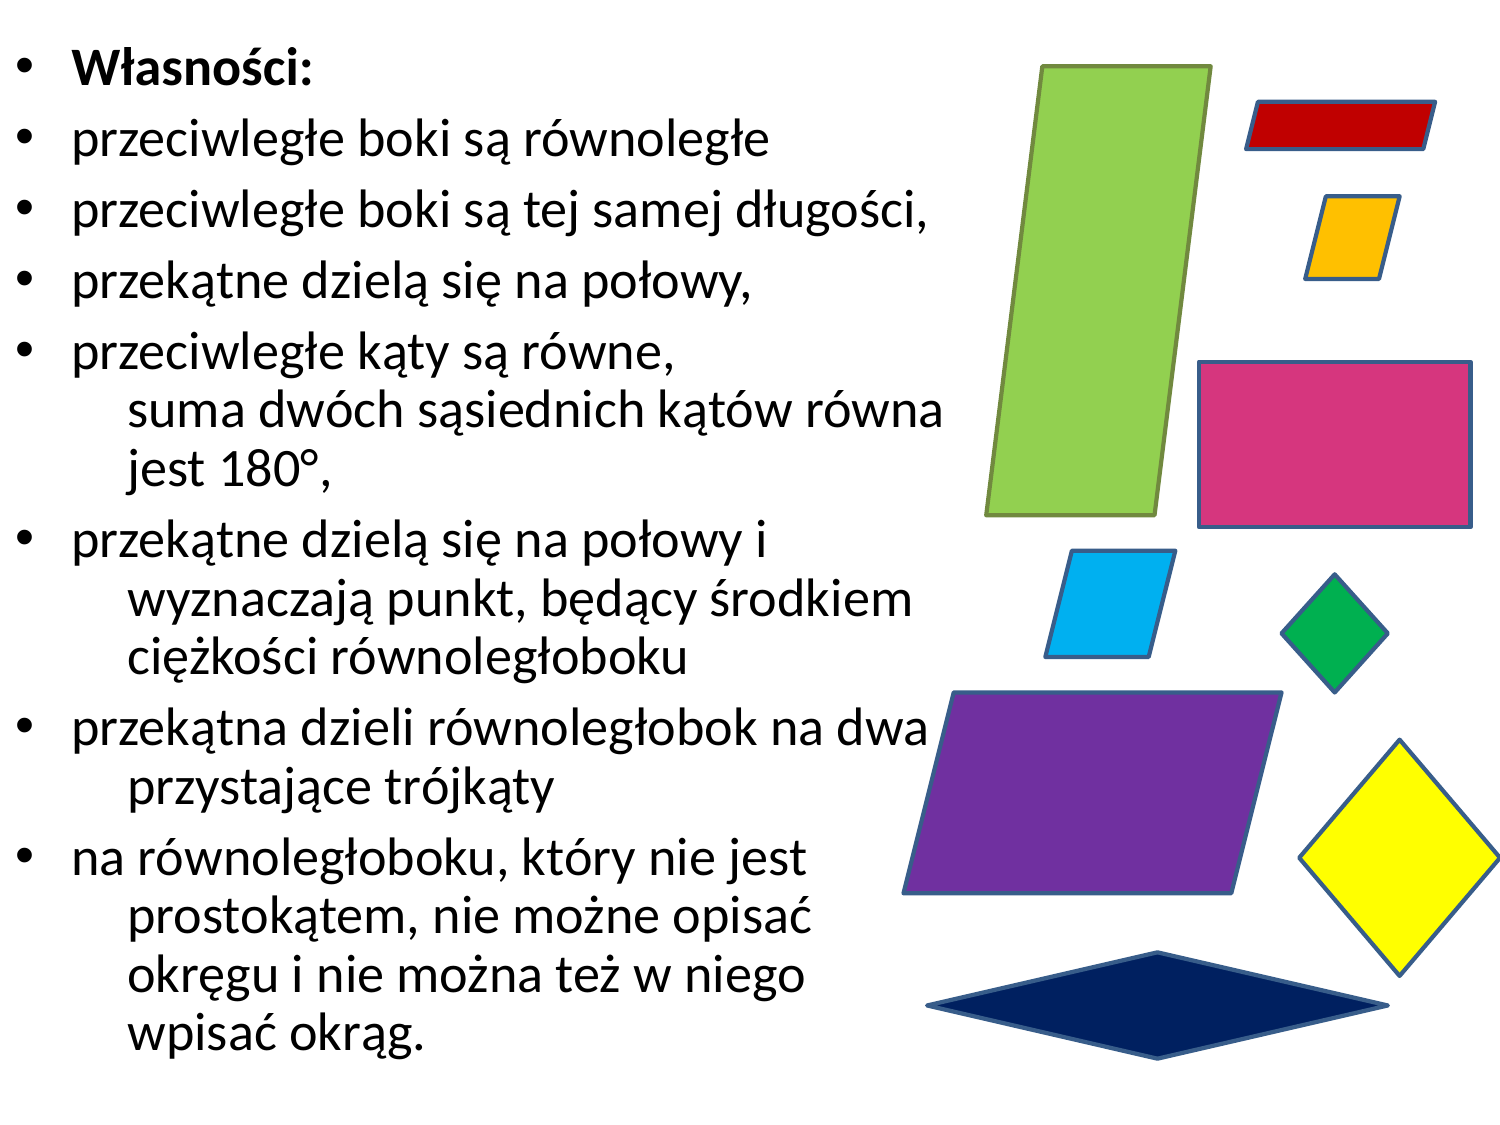

# Własności:
przeciwległe boki są równoległe
przeciwległe boki są tej samej długości,
przekątne dzielą się na połowy,
przeciwległe kąty są równe,
suma dwóch sąsiednich kątów równa jest 180°,
przekątne dzielą się na połowy i wyznaczają punkt, będący środkiem ciężkości równoległoboku
przekątna dzieli równoległobok na dwa przystające trójkąty
na równoległoboku, który nie jest prostokątem, nie możne opisać okręgu i nie można też w niego wpisać okrąg.